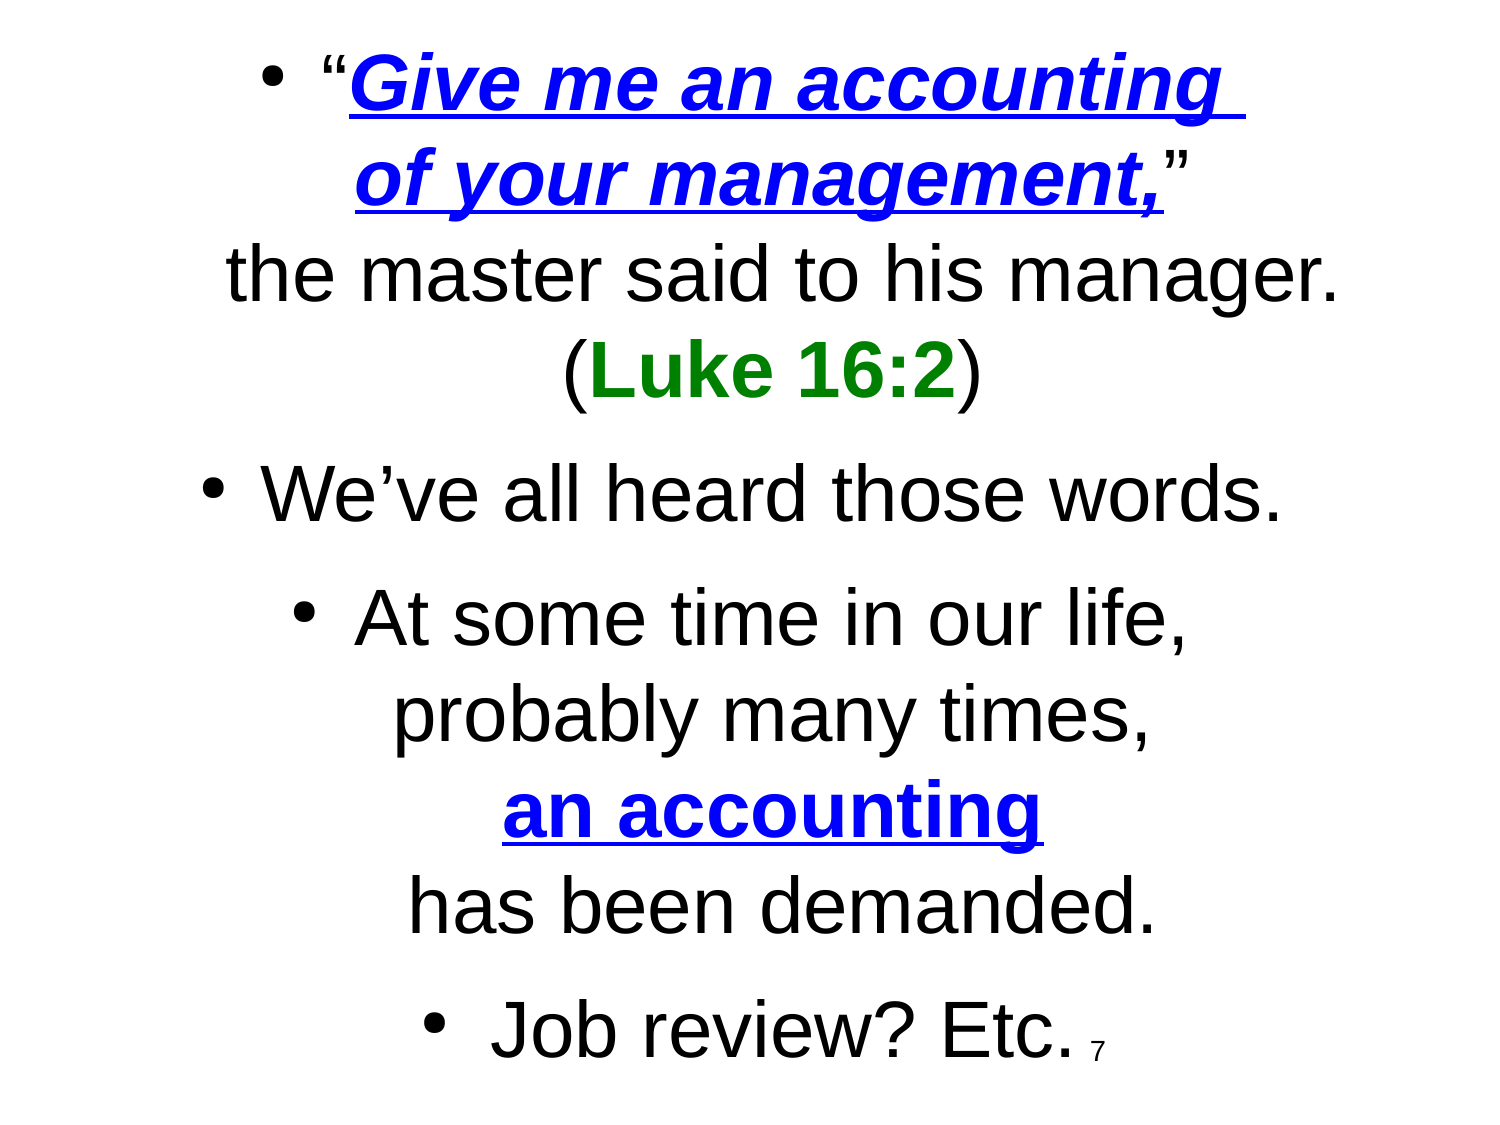

# “Give me an accounting of your management,” the master said to his manager. (Luke 16:2)
We’ve all heard those words.
At some time in our life,
probably many times,
an accounting
has been demanded.
Job review? Etc.
7